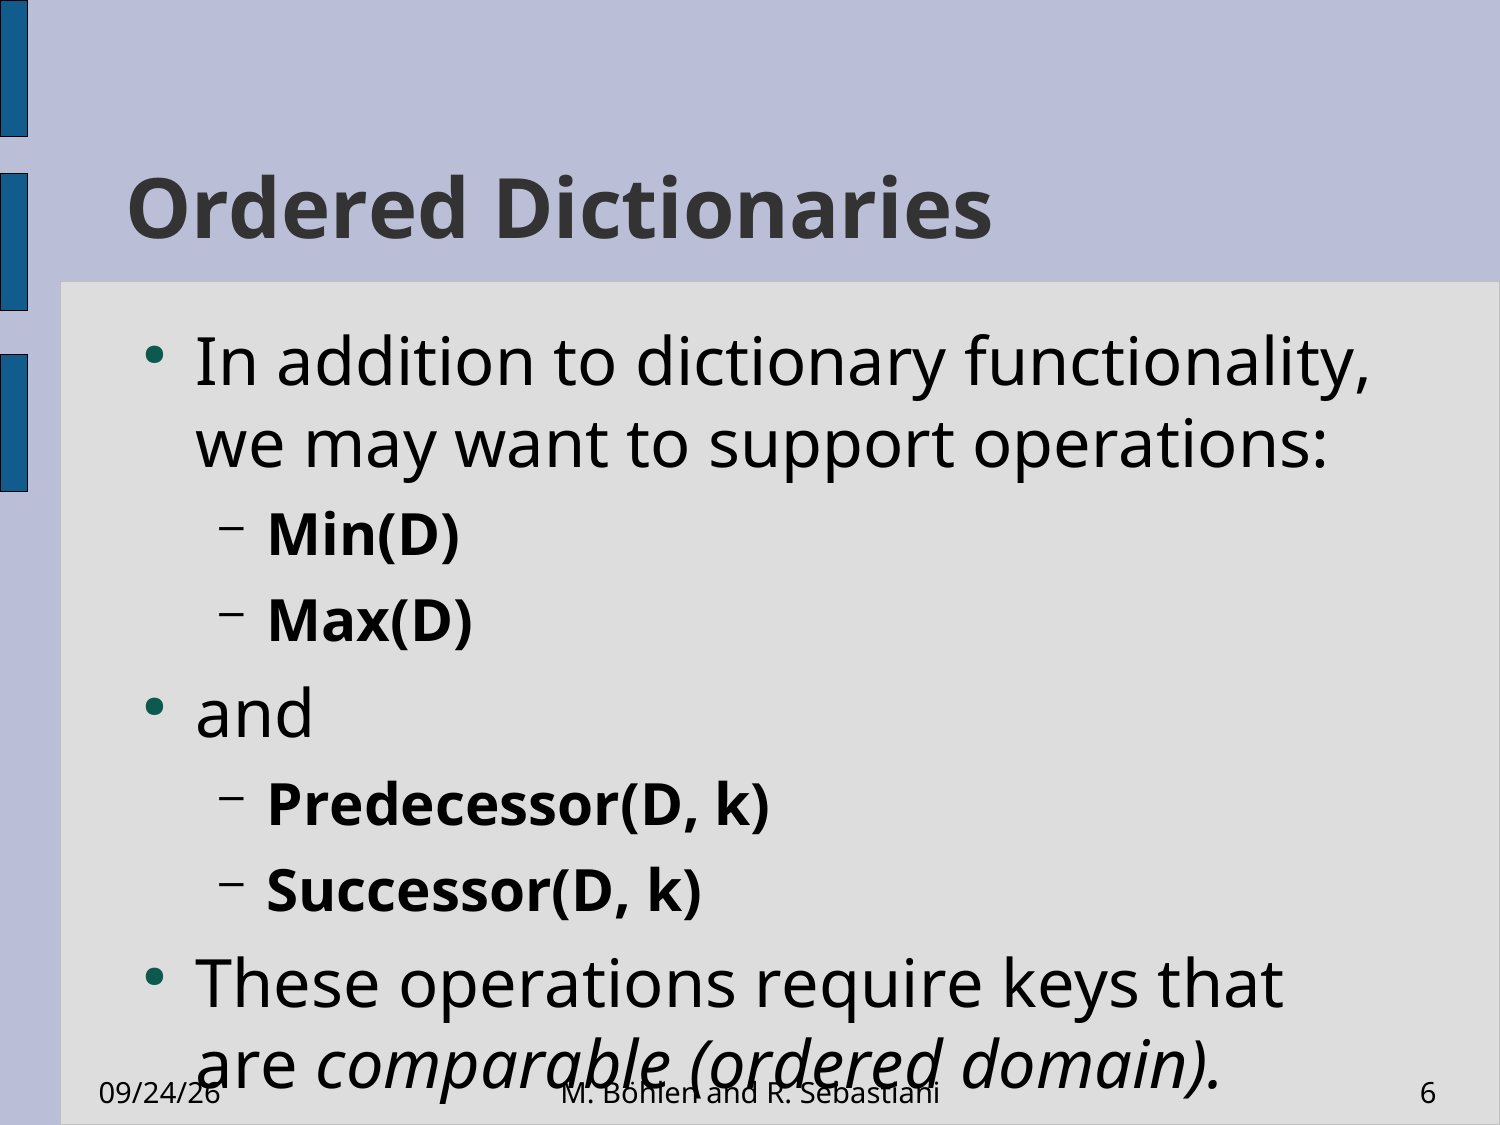

# Ordered Dictionaries
In addition to dictionary functionality, we may want to support operations:
Min(D)
Max(D)
and
Predecessor(D, k)
Successor(D, k)
These operations require keys that are comparable (ordered domain).
M. Böhlen and R. Sebastiani
6